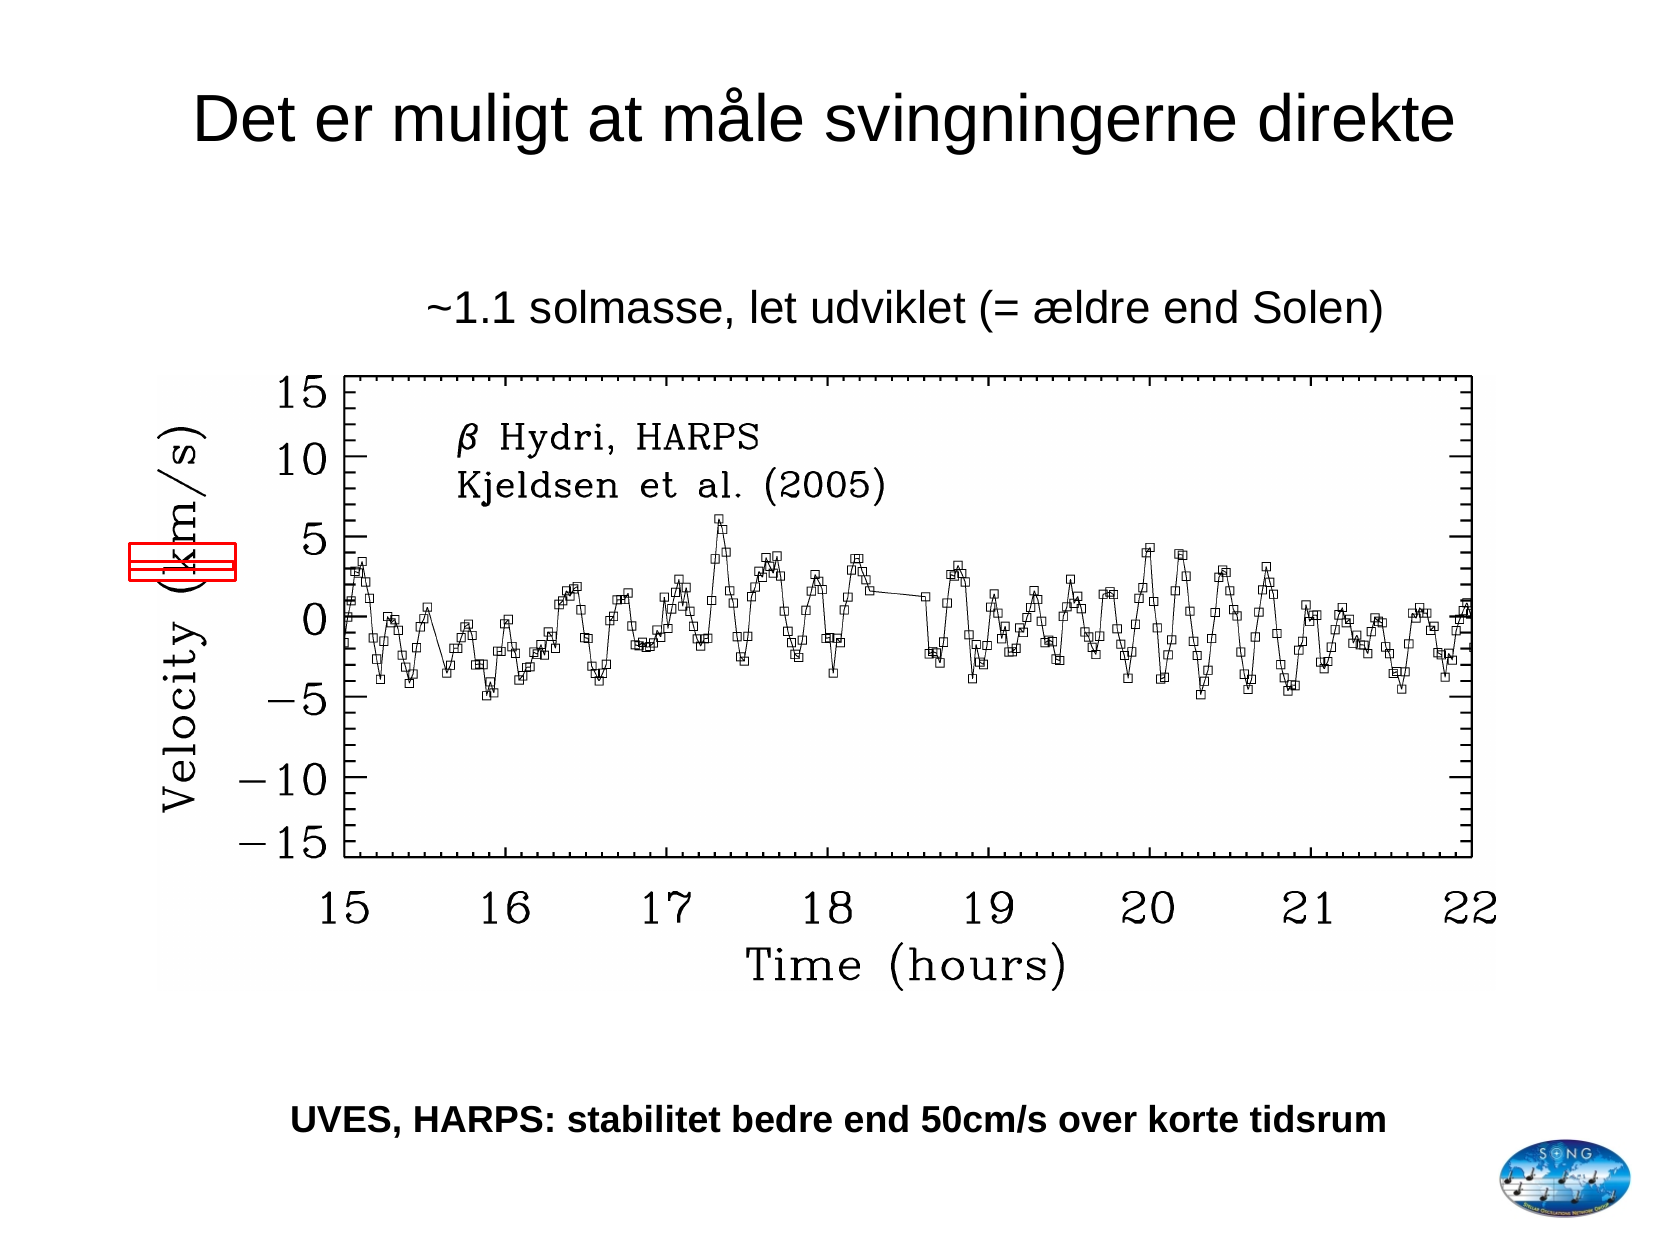

Det er muligt at måle svingningerne direkte
~1.1 solmasse, let udviklet (= ældre end Solen)
Frank Grundahl
Frank Grundahl
UVES, HARPS: stabilitet bedre end 50cm/s over korte tidsrum